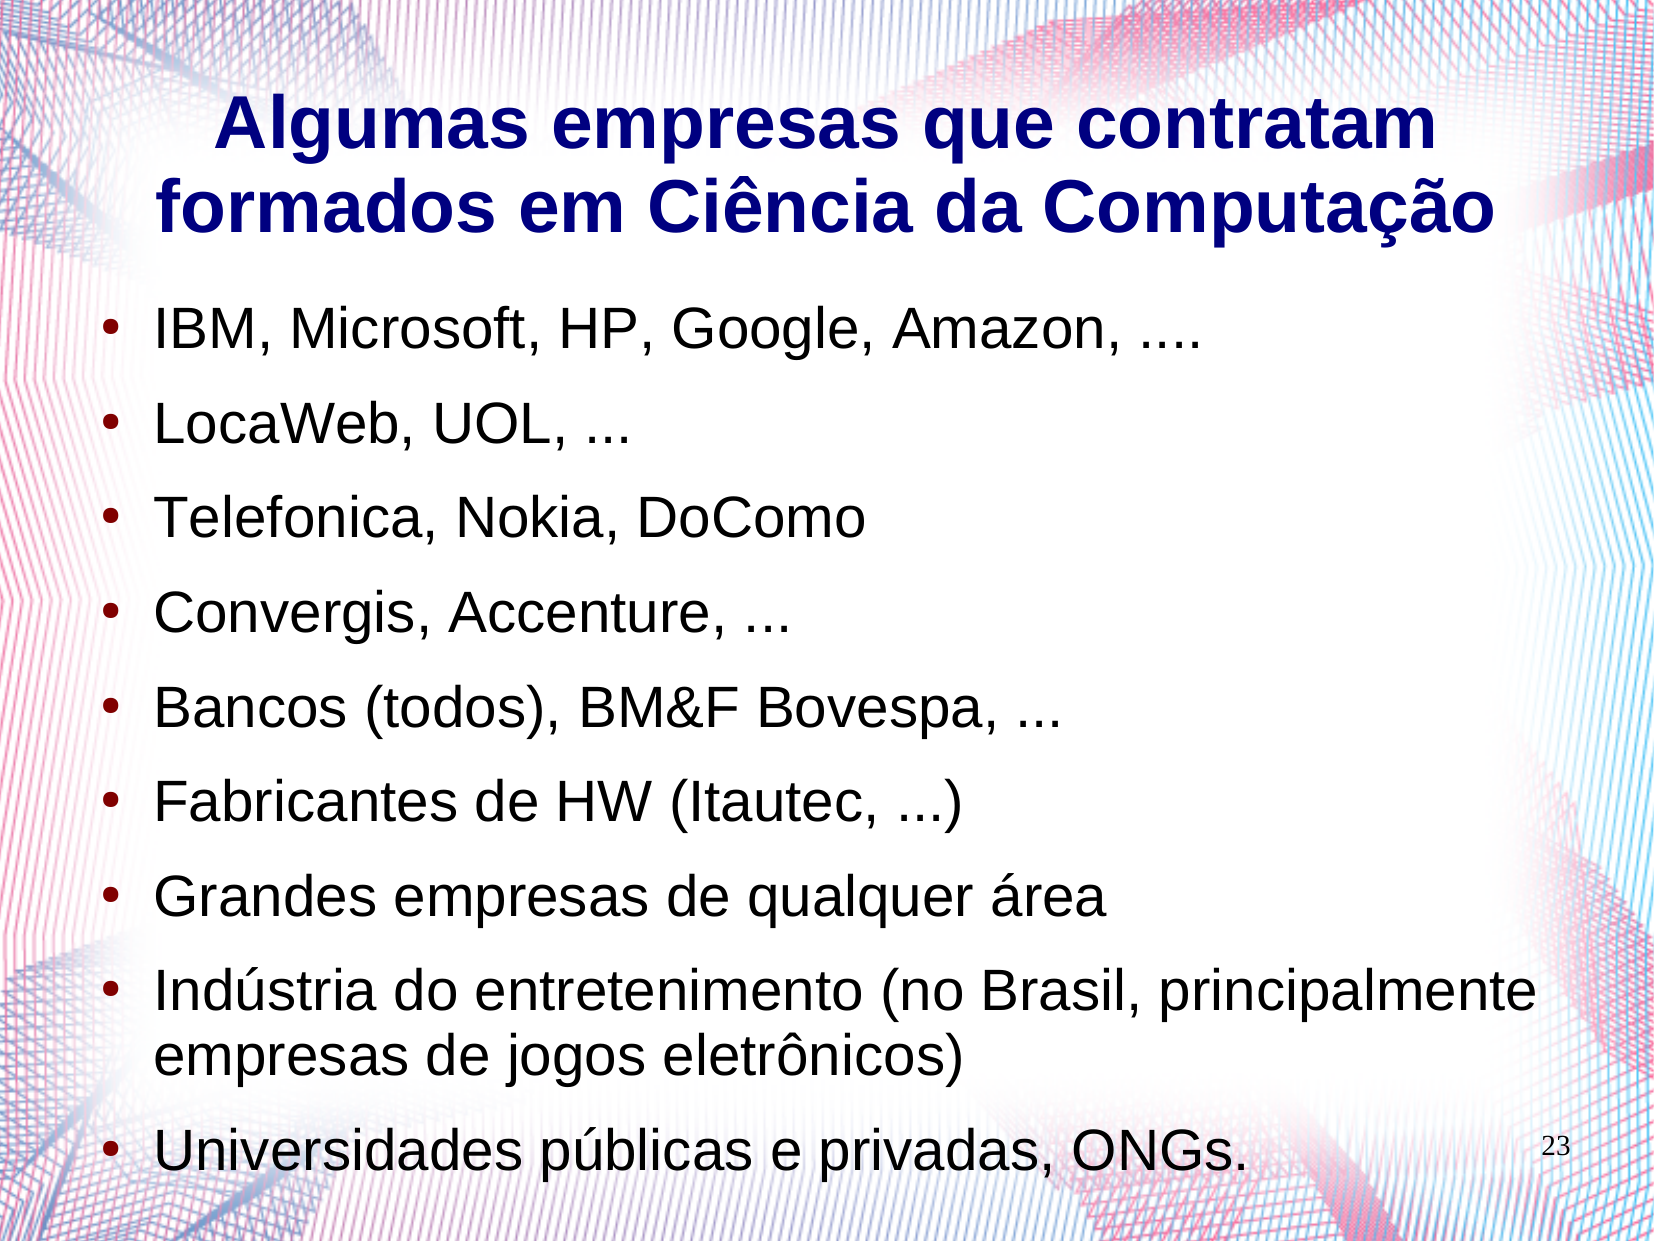

# Algumas empresas que contratam formados em Ciência da Computação
IBM, Microsoft, HP, Google, Amazon, ....
LocaWeb, UOL, ...
Telefonica, Nokia, DoComo
Convergis, Accenture, ...
Bancos (todos), BM&F Bovespa, ...
Fabricantes de HW (Itautec, ...)
Grandes empresas de qualquer área
Indústria do entretenimento (no Brasil, principalmente empresas de jogos eletrônicos)
Universidades públicas e privadas, ONGs.
23